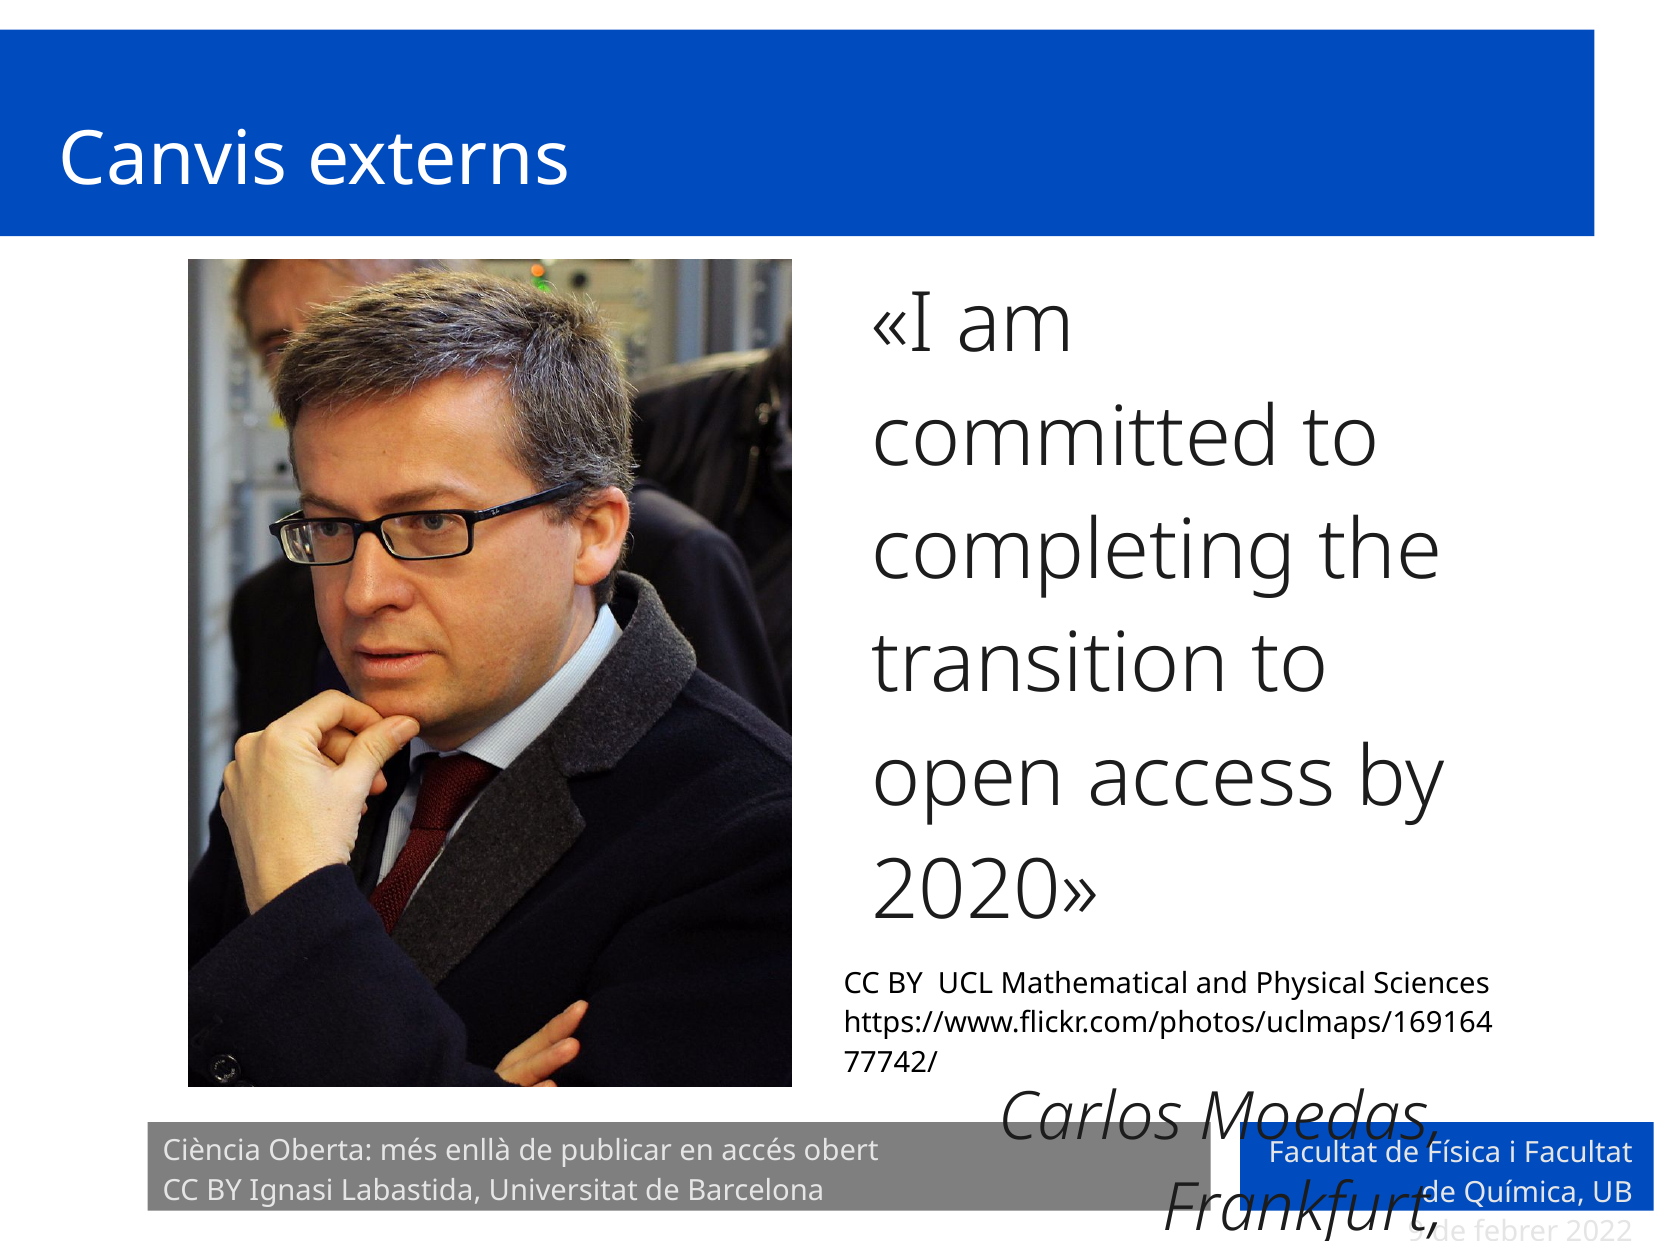

# Canvis externs
«I am committed to completing the transition to open access by 2020»
Carlos Moedas, Frankfurt, October18th, 2016
CC BY UCL Mathematical and Physical Sciences
https://www.flickr.com/photos/uclmaps/16916477742/